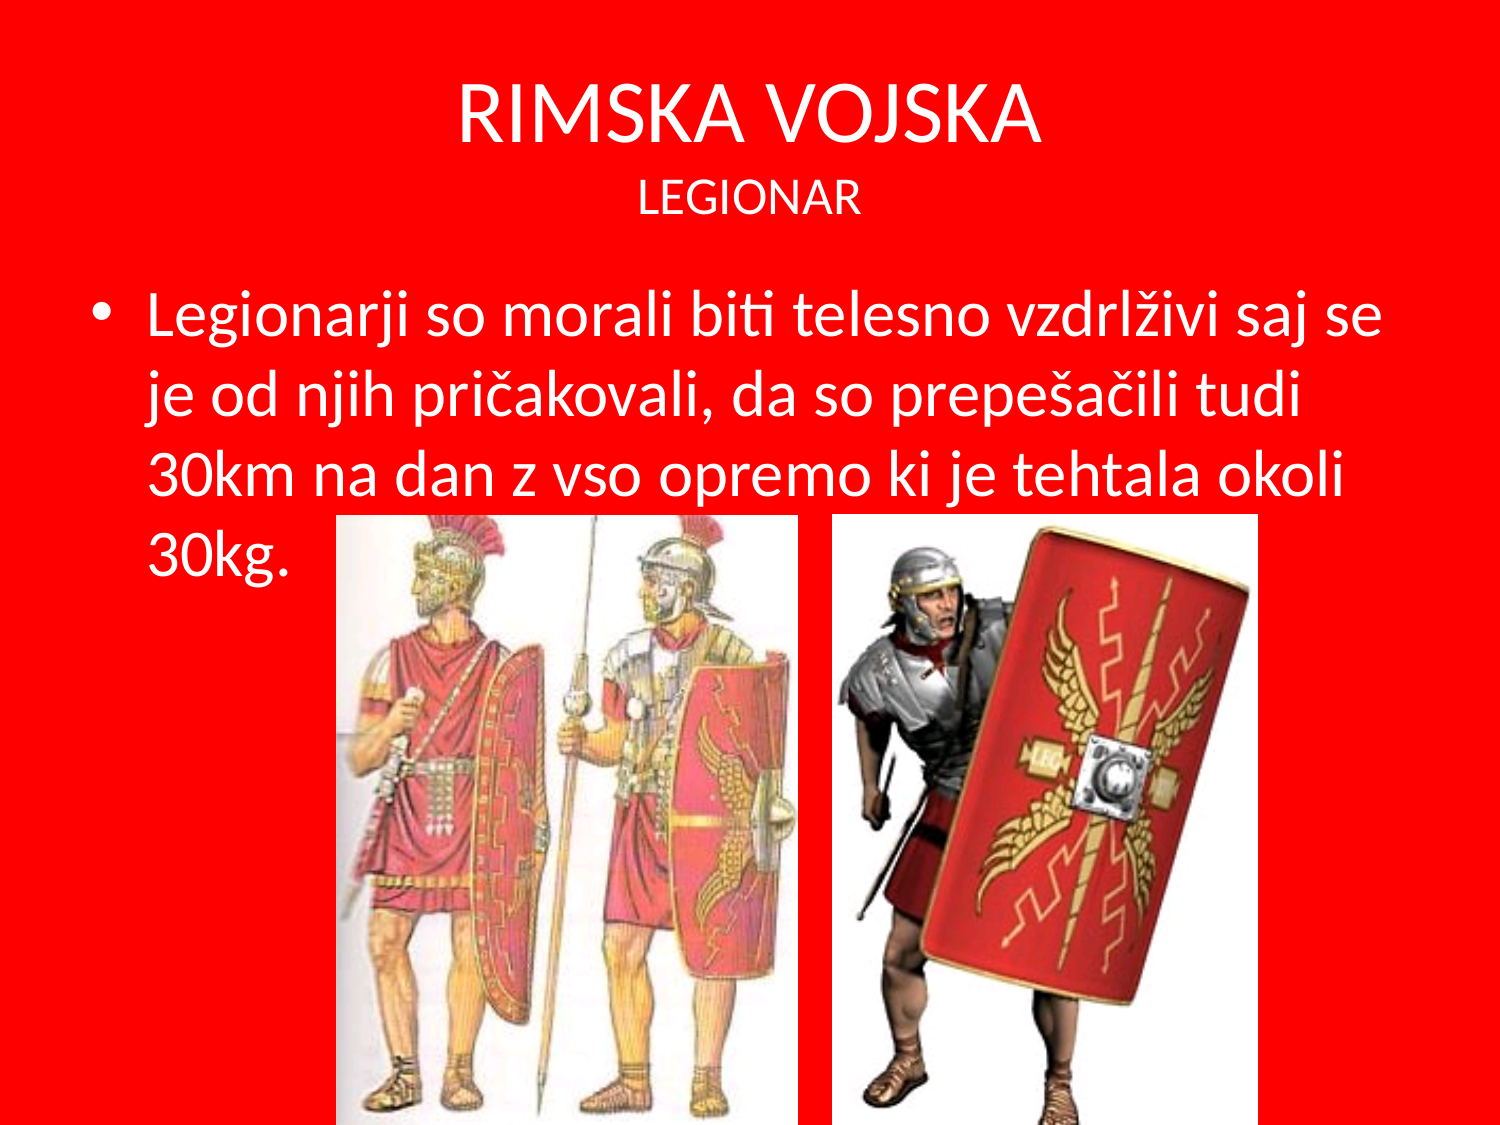

# RIMSKA VOJSKA LEGIONAR
Legionarji so morali biti telesno vzdrlživi saj se je od njih pričakovali, da so prepešačili tudi 30km na dan z vso opremo ki je tehtala okoli 30kg.